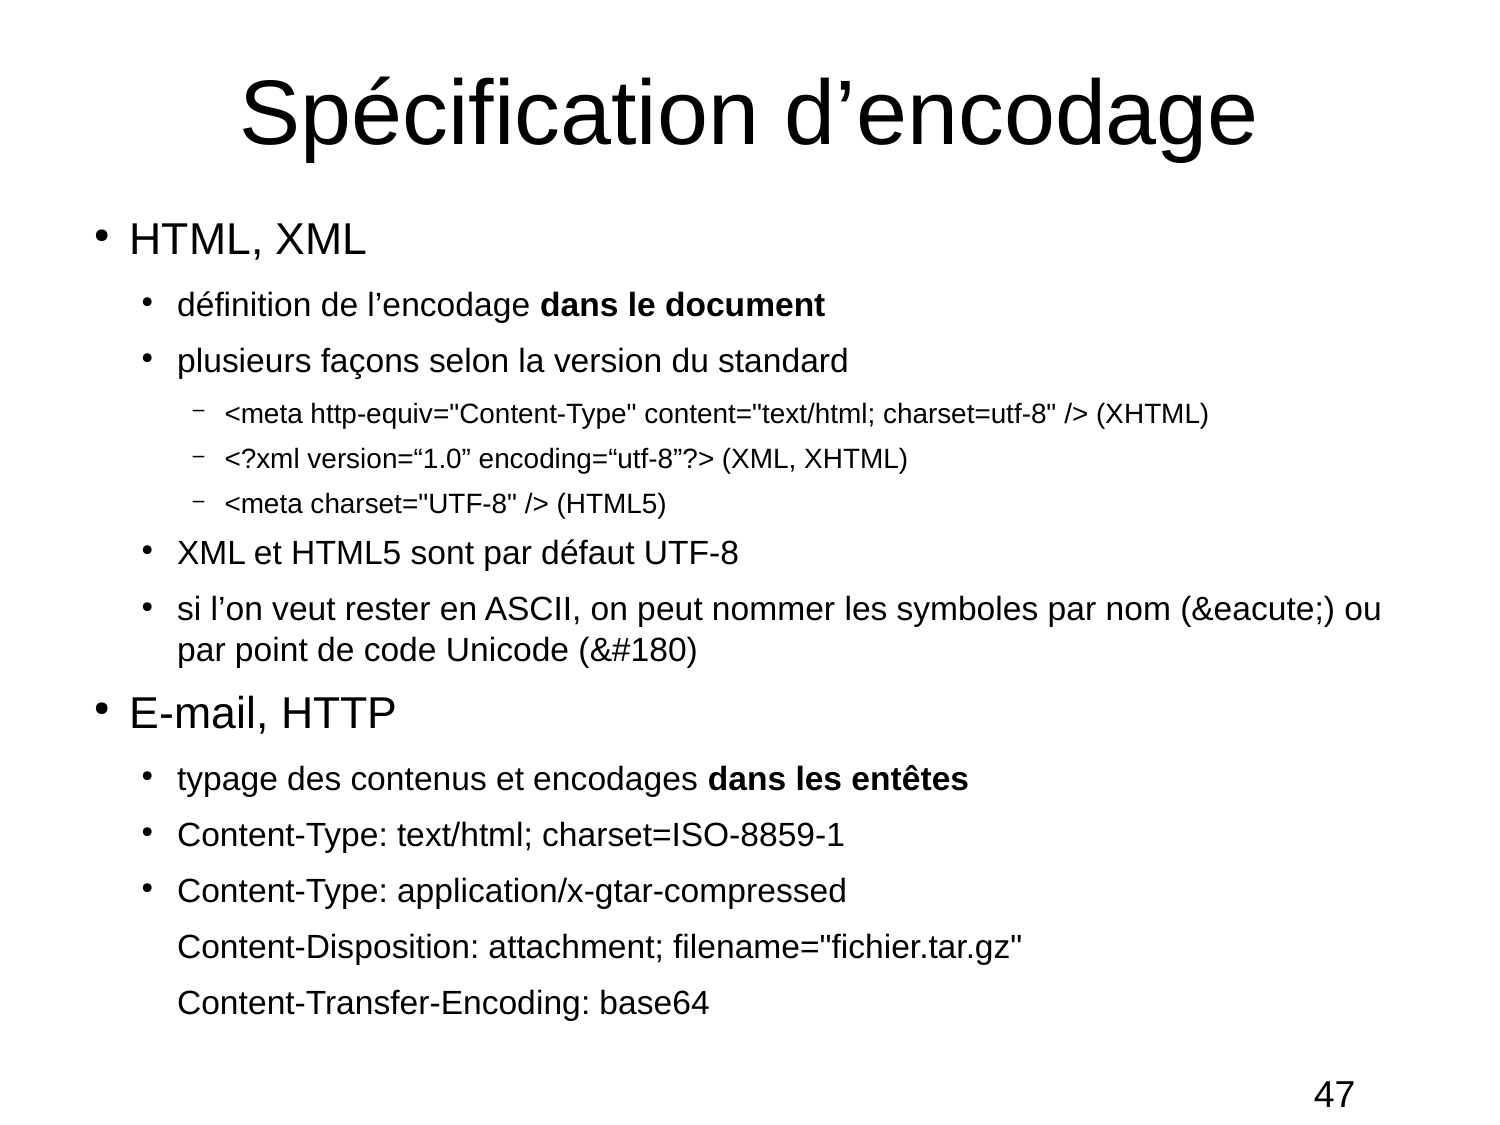

# Spécification d’encodage
HTML, XML
définition de l’encodage dans le document
plusieurs façons selon la version du standard
<meta http-equiv="Content-Type" content="text/html; charset=utf-8" /> (XHTML)
<?xml version=“1.0” encoding=“utf-8”?> (XML, XHTML)
<meta charset="UTF-8" /> (HTML5)
XML et HTML5 sont par défaut UTF-8
si l’on veut rester en ASCII, on peut nommer les symboles par nom (&eacute;) ou par point de code Unicode (&#180)
E-mail, HTTP
typage des contenus et encodages dans les entêtes
Content-Type: text/html; charset=ISO-8859-1
Content-Type: application/x-gtar-compressed
Content-Disposition: attachment; filename="fichier.tar.gz"
Content-Transfer-Encoding: base64